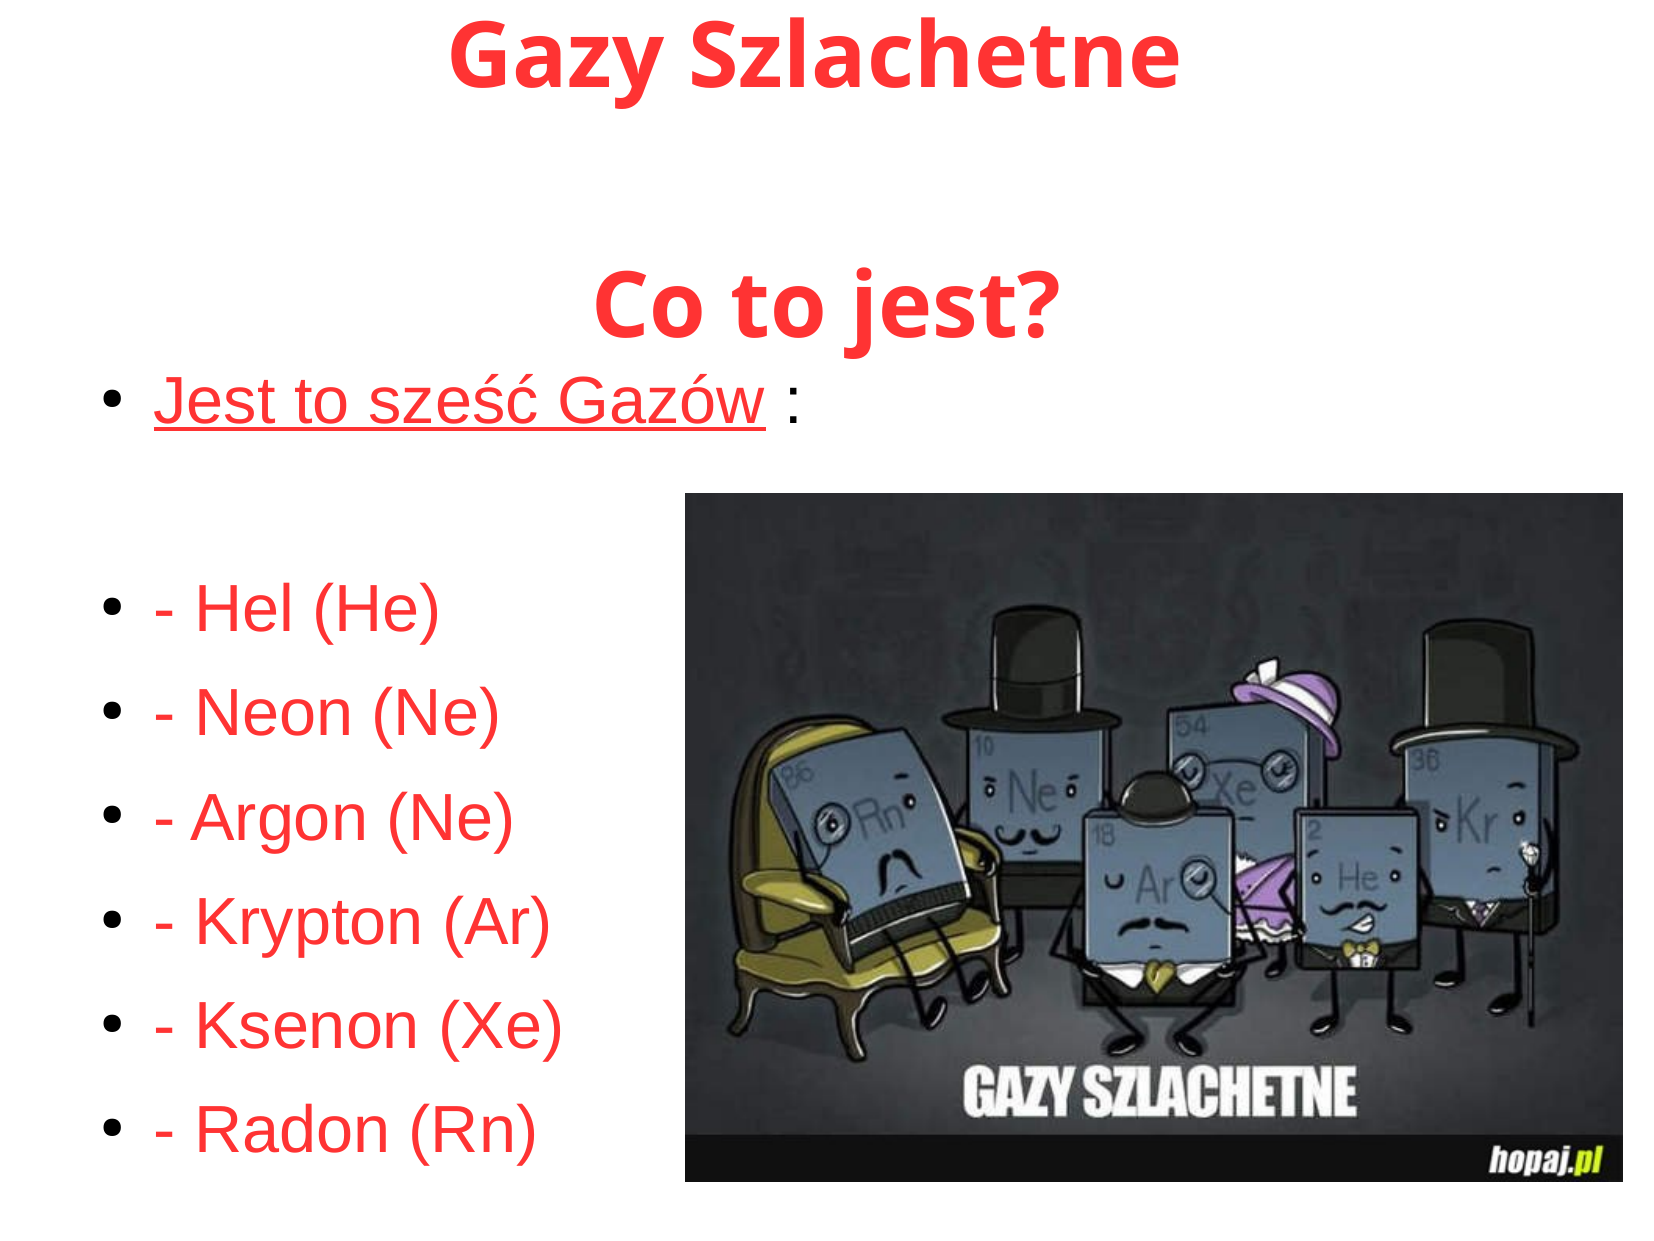

# Gazy Szlachetne Co to jest?
Jest to sześć Gazów :
- Hel (He)
- Neon (Ne)
- Argon (Ne)
- Krypton (Ar)
- Ksenon (Xe)
- Radon (Rn)